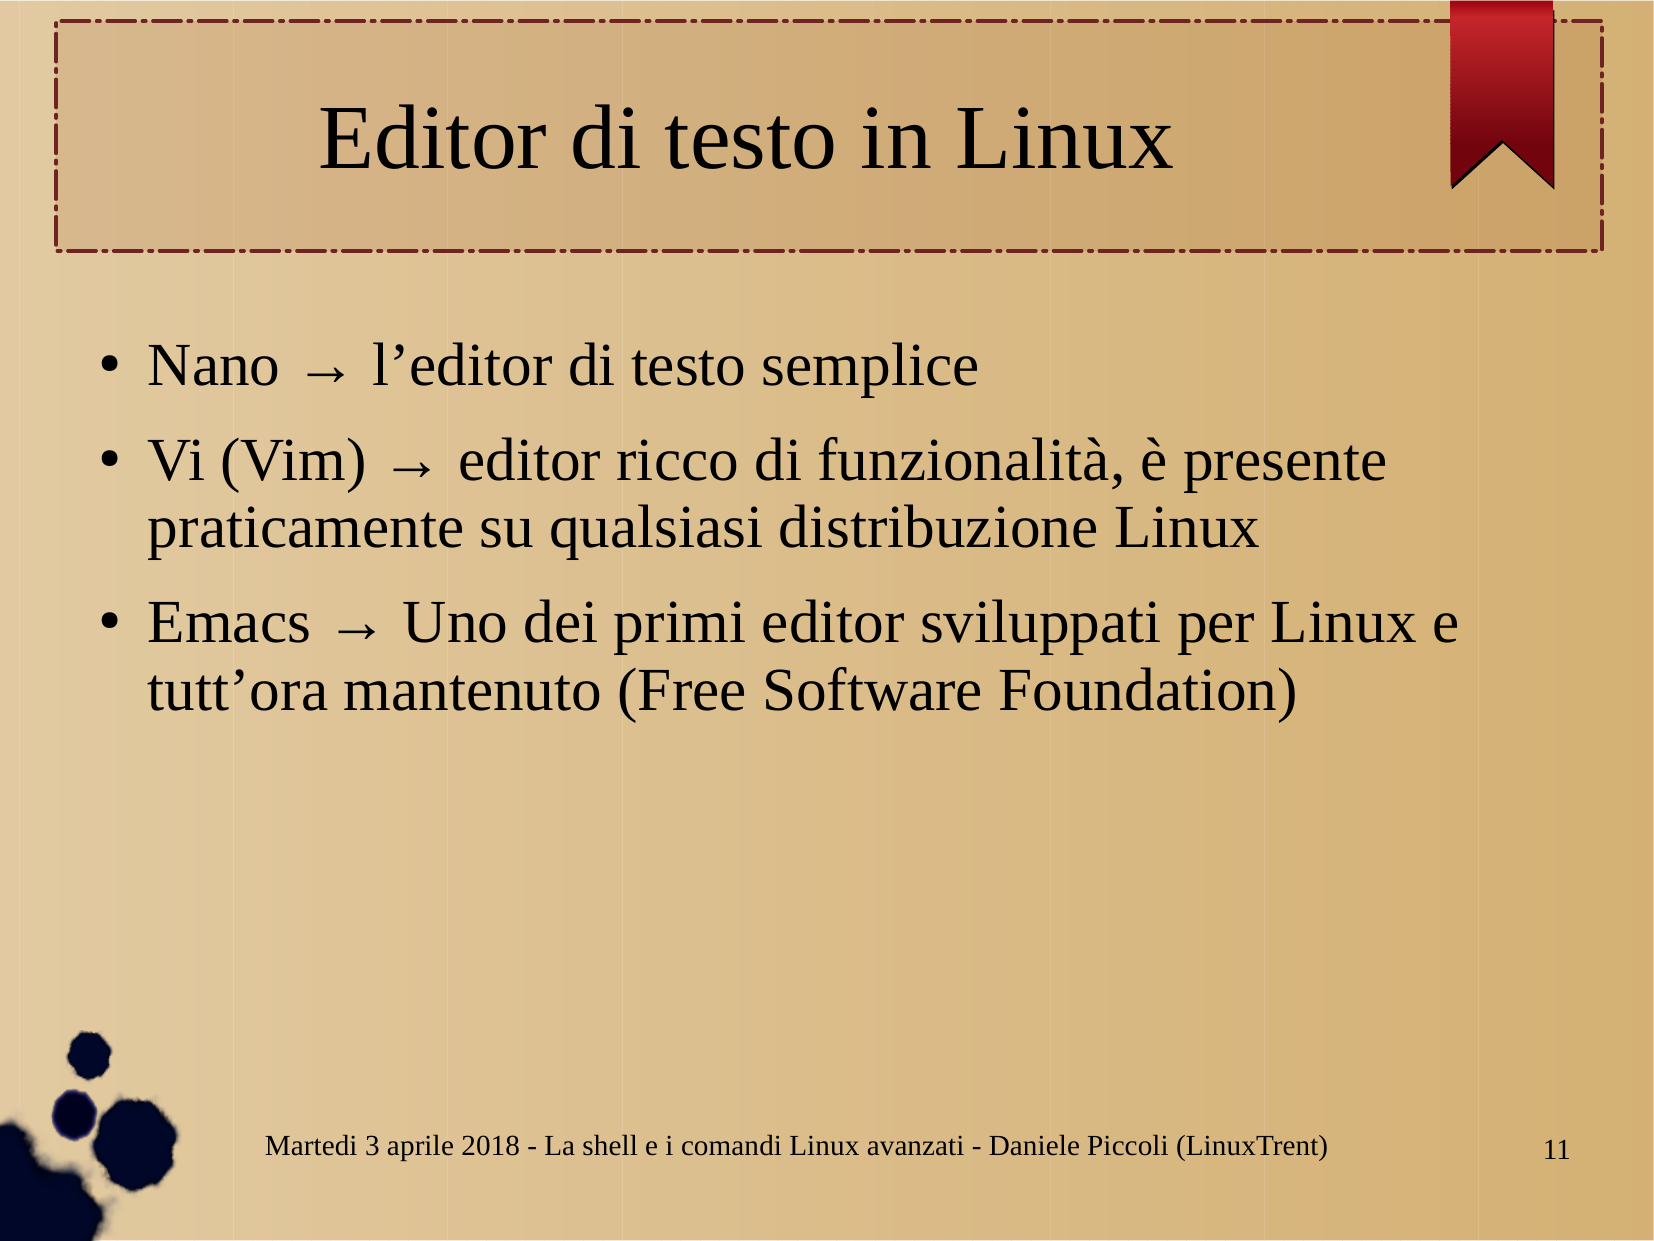

# Editor di testo in Linux
Nano → l’editor di testo semplice
Vi (Vim) → editor ricco di funzionalità, è presente praticamente su qualsiasi distribuzione Linux
Emacs → Uno dei primi editor sviluppati per Linux e tutt’ora mantenuto (Free Software Foundation)
Martedi 3 aprile 2018 - La shell e i comandi Linux avanzati - Daniele Piccoli (LinuxTrent)
11